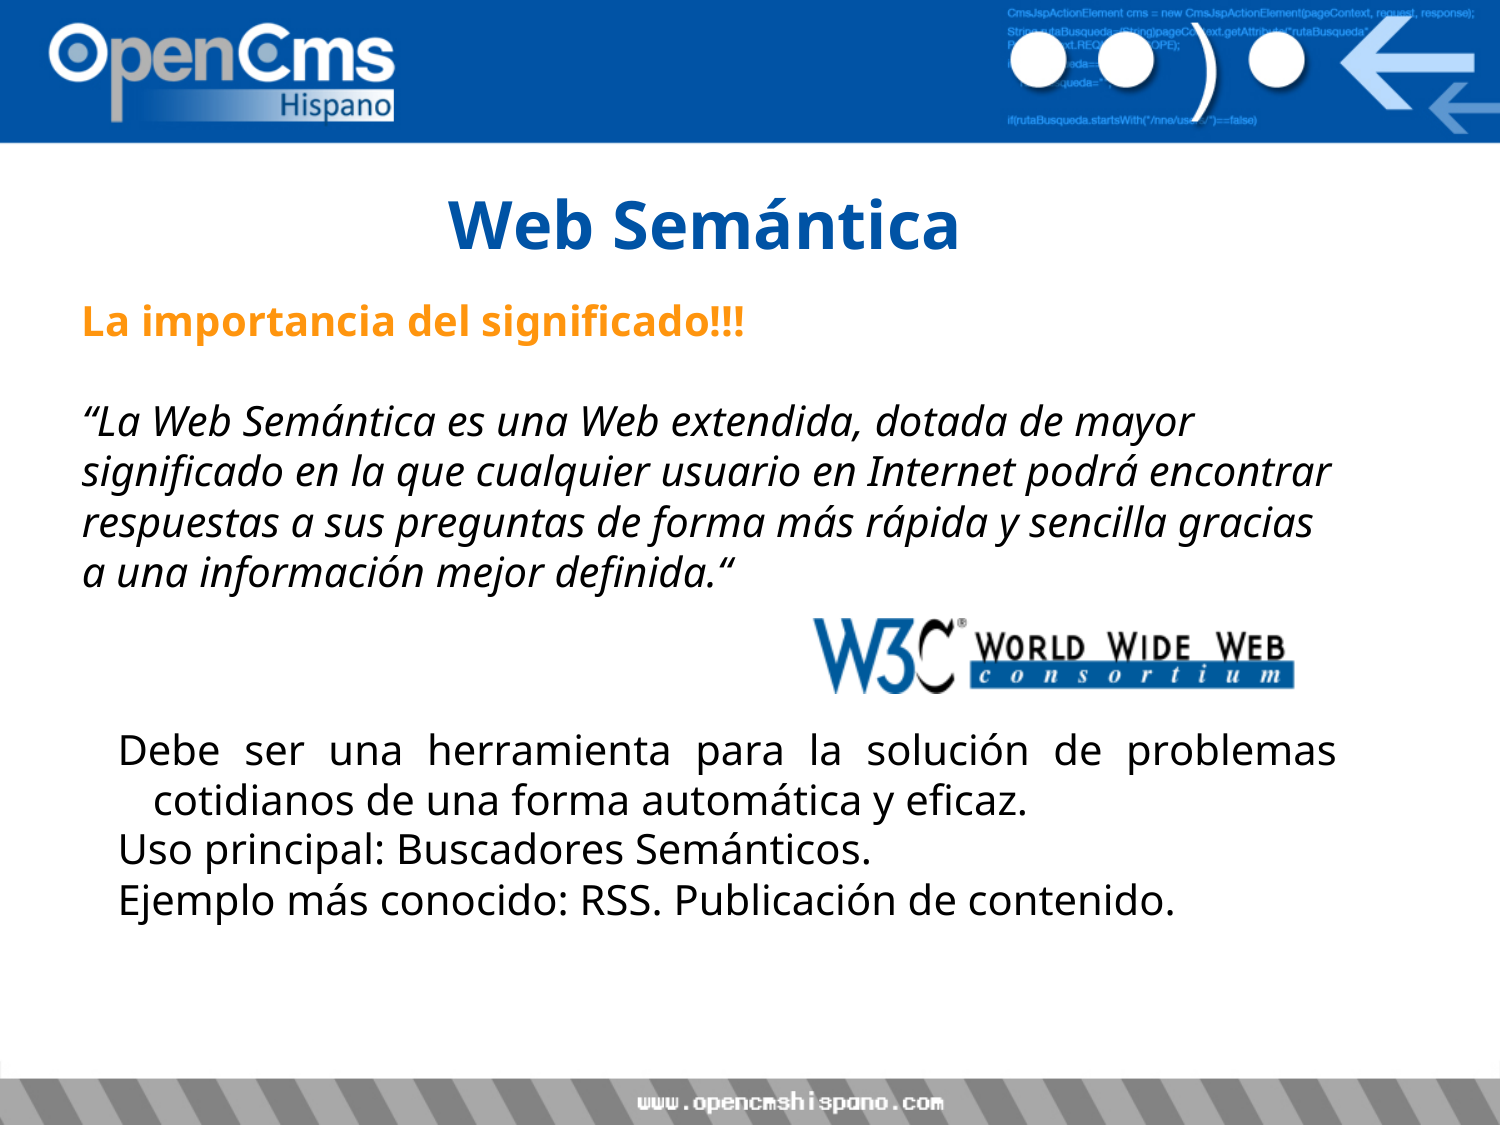

Web Semántica
La importancia del significado!!!
“La Web Semántica es una Web extendida, dotada de mayor significado en la que cualquier usuario en Internet podrá encontrar respuestas a sus preguntas de forma más rápida y sencilla gracias a una información mejor definida.“
Debe ser una herramienta para la solución de problemas cotidianos de una forma automática y eficaz.
Uso principal: Buscadores Semánticos.
Ejemplo más conocido: RSS. Publicación de contenido.